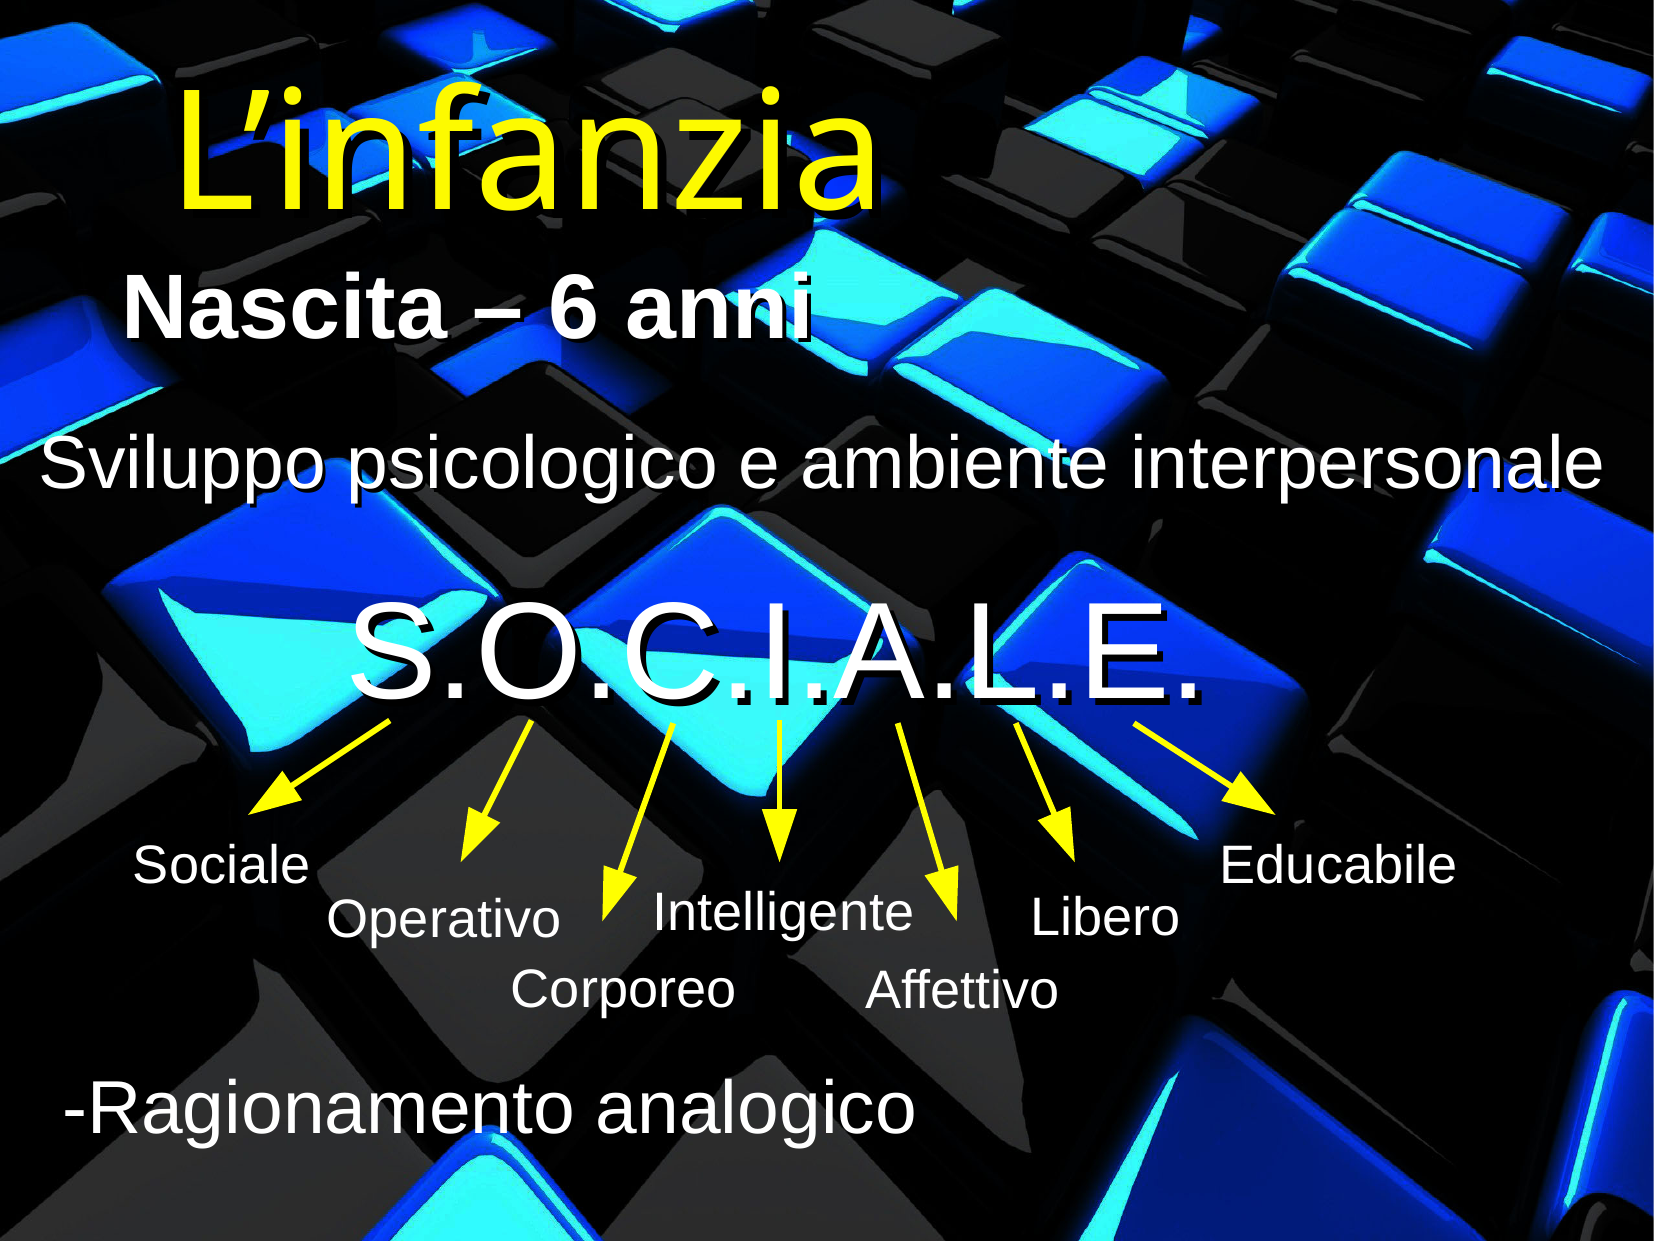

L’infanzia
Nascita – 6 anni
Sviluppo psicologico e ambiente interpersonale
S.O.C.I.A.L.E.
Sociale
Educabile
Intelligente
Libero
Operativo
Corporeo
Affettivo
-Ragionamento analogico